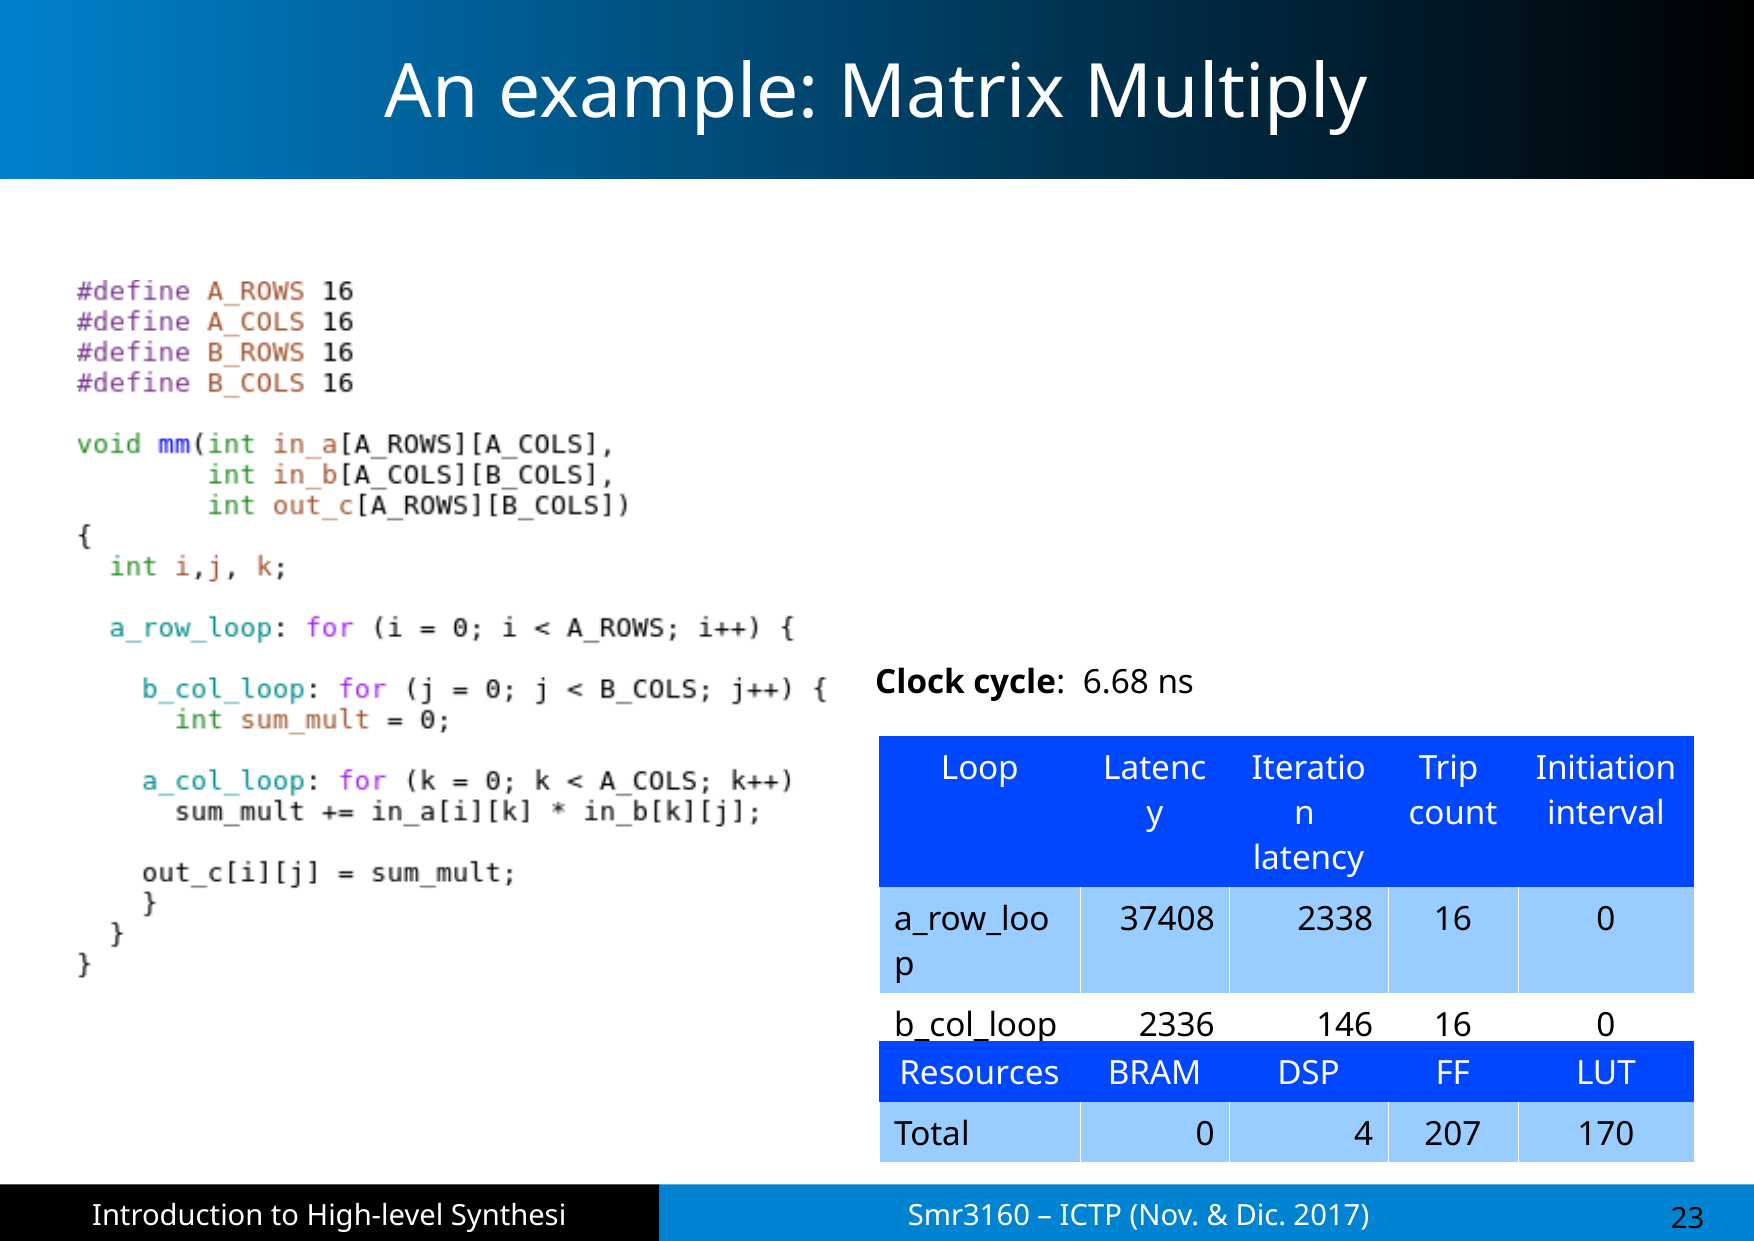

# An example: Matrix Multiply
Clock cycle: 6.68 ns
| Loop | Latency | Iteration latency | Trip count | Initiation interval |
| --- | --- | --- | --- | --- |
| a\_row\_loop | 37408 | 2338 | 16 | 0 |
| b\_col\_loop | 2336 | 146 | 16 | 0 |
| a\_col\_loop | 144 | 9 | 16 | 0 |
| Resources | BRAM | DSP | FF | LUT |
| --- | --- | --- | --- | --- |
| Total | 0 | 4 | 207 | 170 |
23